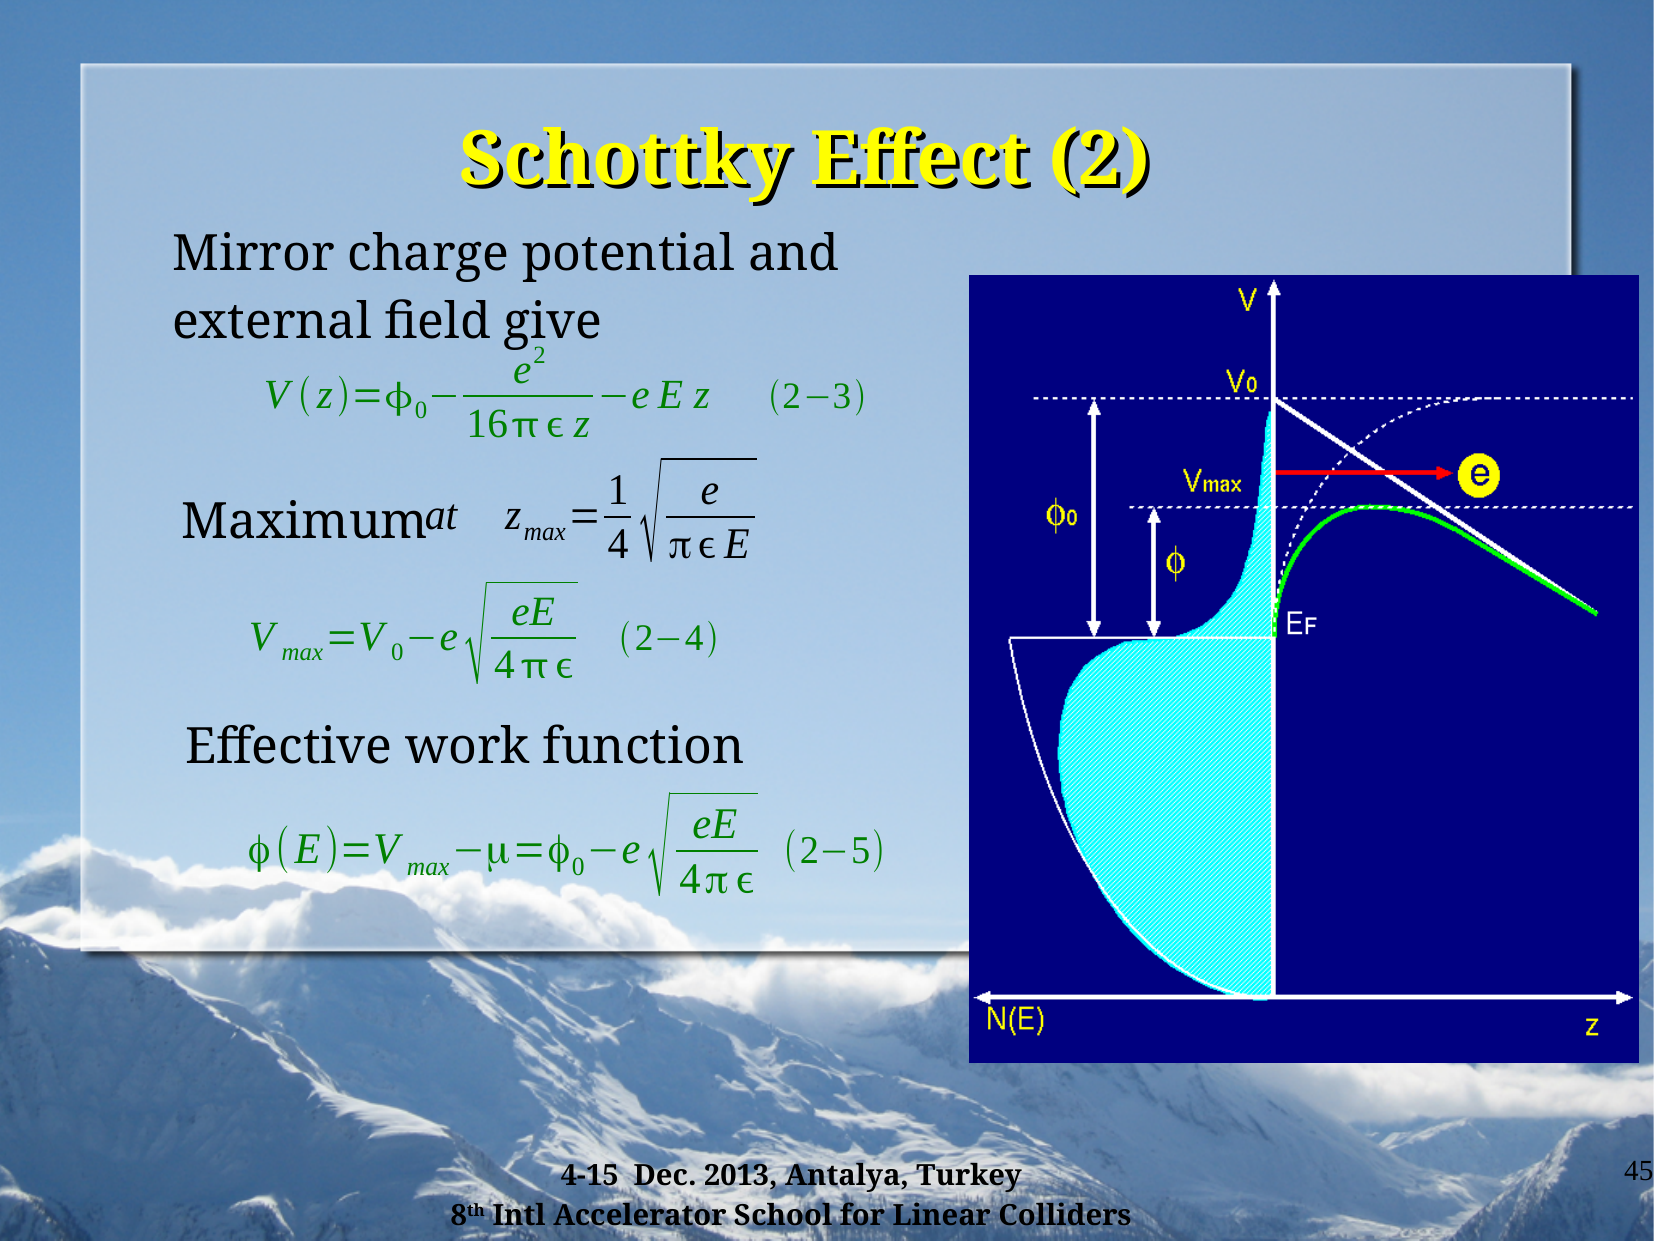

# Schottky Effect (2)
Mirror charge potential and external field give
Maximum
Effective work function
45